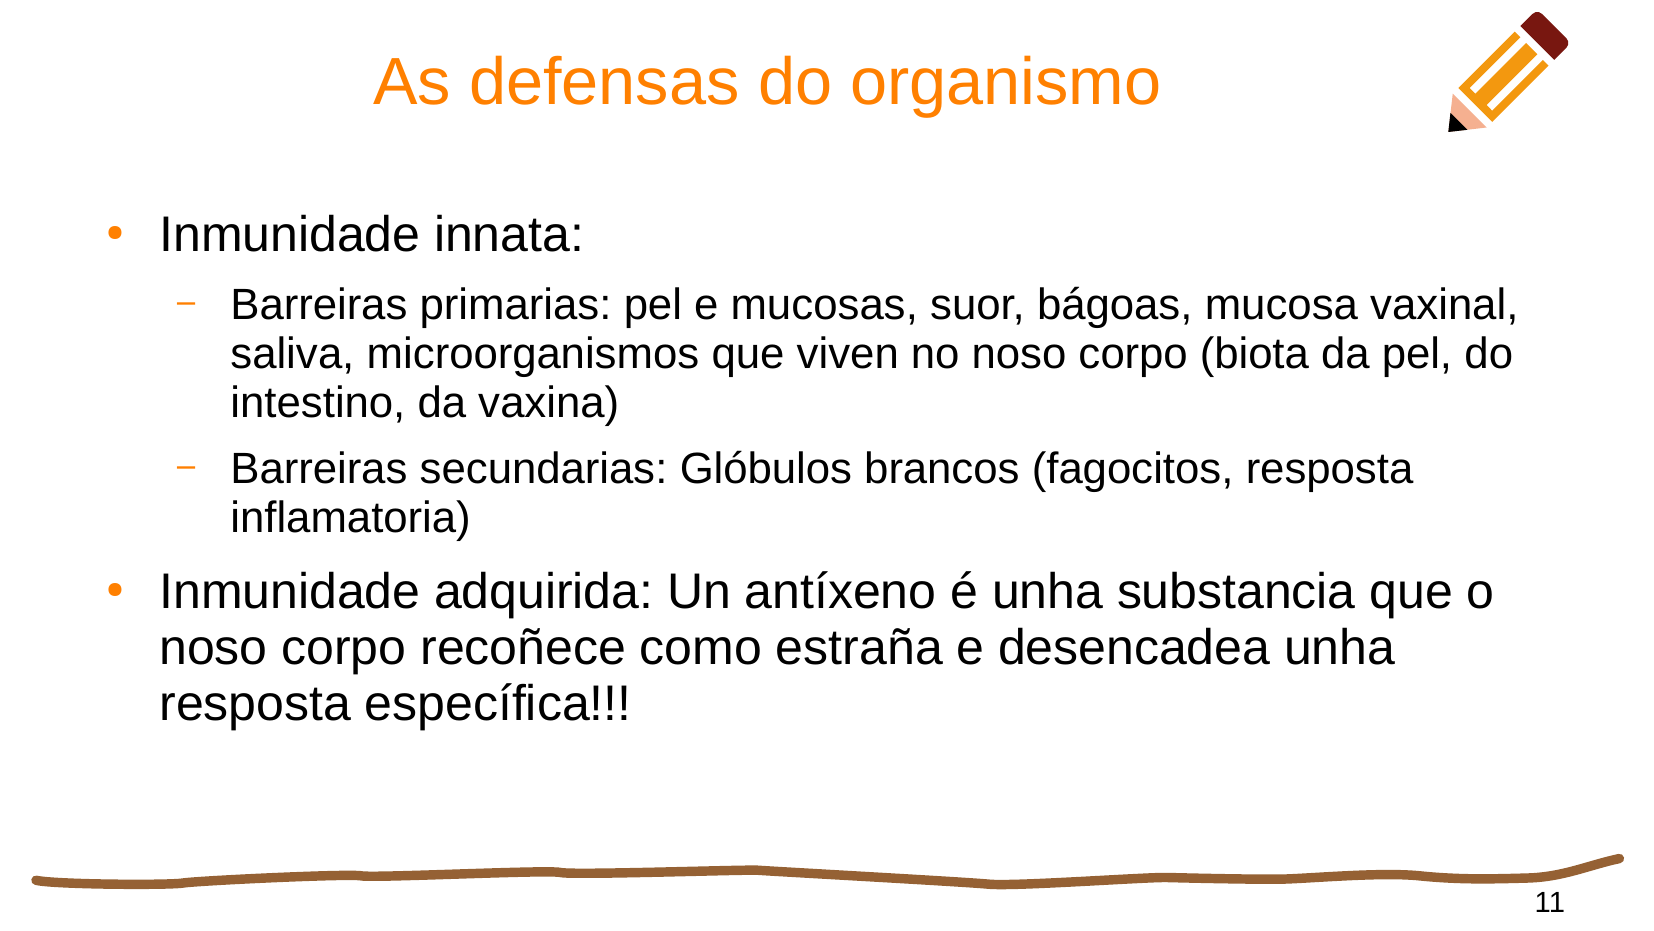

# As defensas do organismo
Inmunidade innata:
Barreiras primarias: pel e mucosas, suor, bágoas, mucosa vaxinal, saliva, microorganismos que viven no noso corpo (biota da pel, do intestino, da vaxina)
Barreiras secundarias: Glóbulos brancos (fagocitos, resposta inflamatoria)
Inmunidade adquirida: Un antíxeno é unha substancia que o noso corpo recoñece como estraña e desencadea unha resposta específica!!!
11